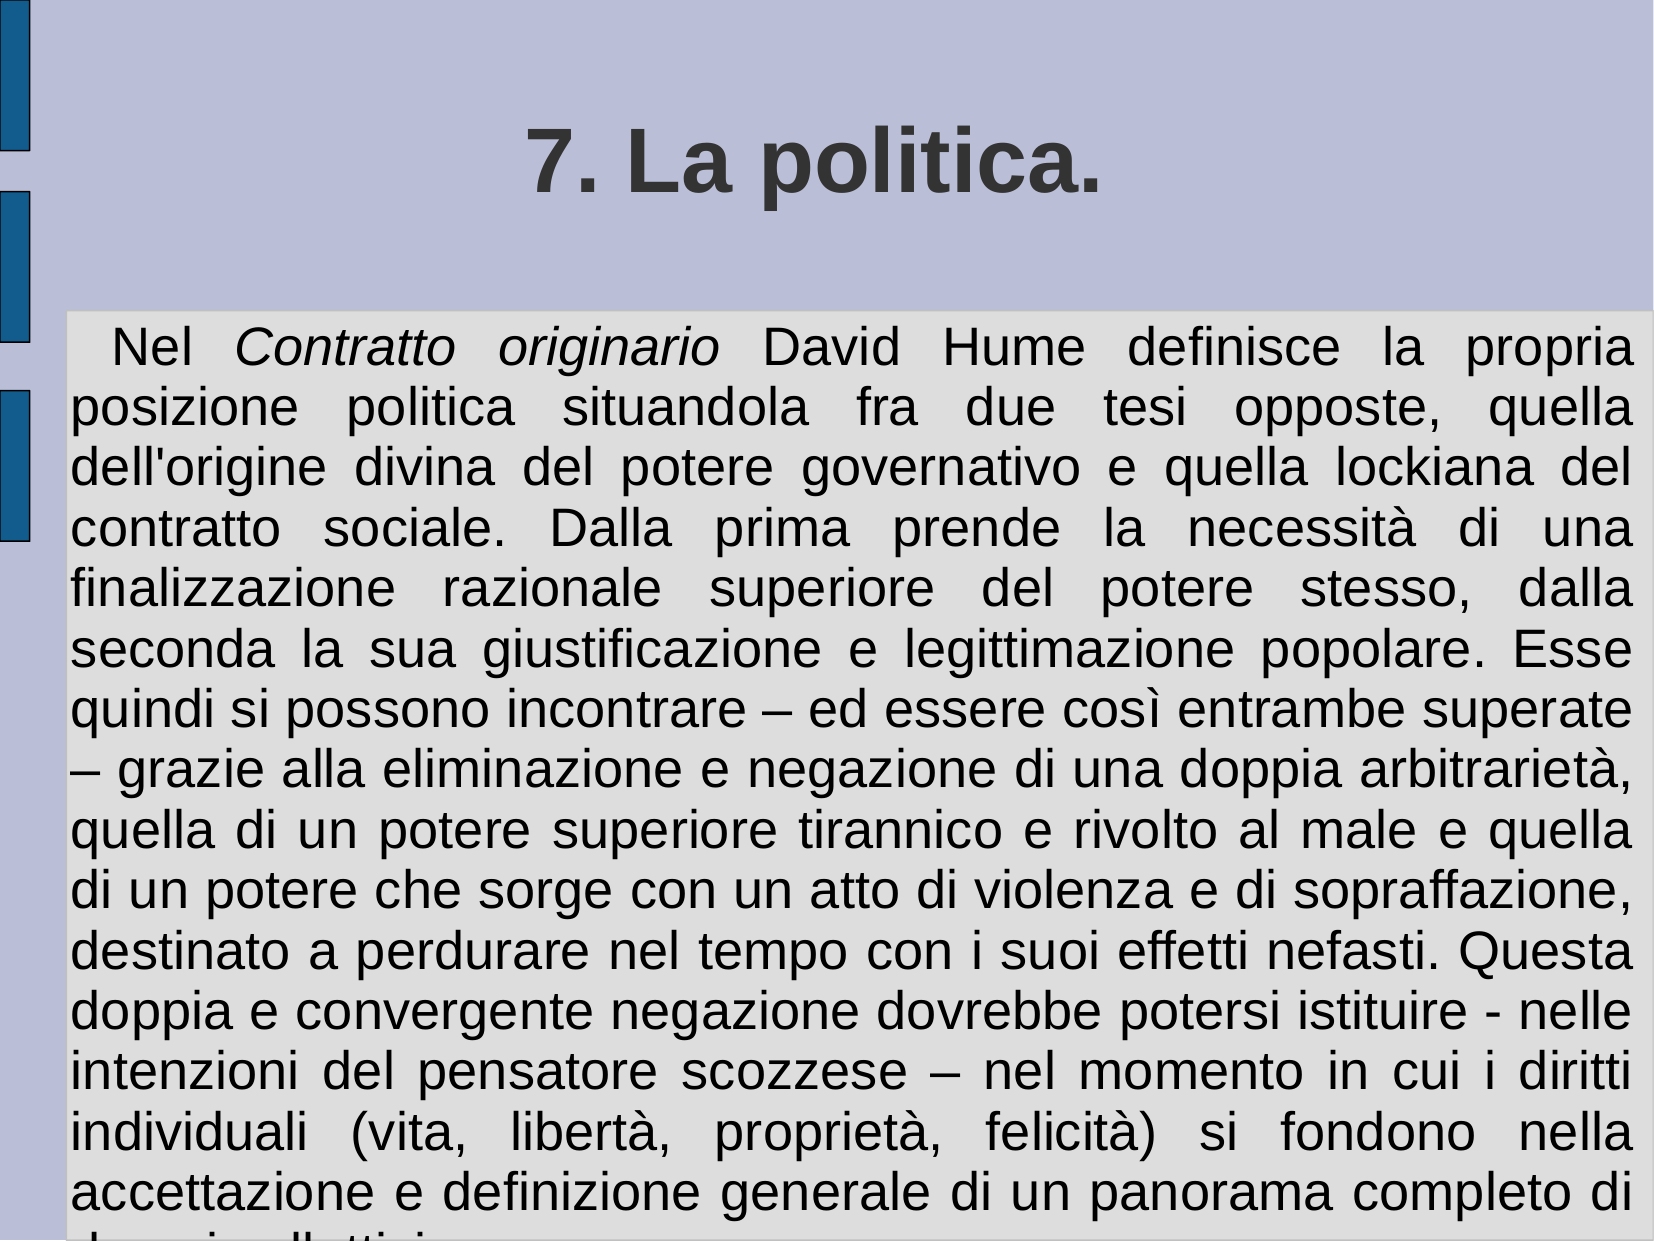

# 7. La politica.
 Nel Contratto originario David Hume definisce la propria posizione politica situandola fra due tesi opposte, quella dell'origine divina del potere governativo e quella lockiana del contratto sociale. Dalla prima prende la necessità di una finalizzazione razionale superiore del potere stesso, dalla seconda la sua giustificazione e legittimazione popolare. Esse quindi si possono incontrare – ed essere così entrambe superate – grazie alla eliminazione e negazione di una doppia arbitrarietà, quella di un potere superiore tirannico e rivolto al male e quella di un potere che sorge con un atto di violenza e di sopraffazione, destinato a perdurare nel tempo con i suoi effetti nefasti. Questa doppia e convergente negazione dovrebbe potersi istituire - nelle intenzioni del pensatore scozzese – nel momento in cui i diritti individuali (vita, libertà, proprietà, felicità) si fondono nella accettazione e definizione generale di un panorama completo di doveri collettivi.